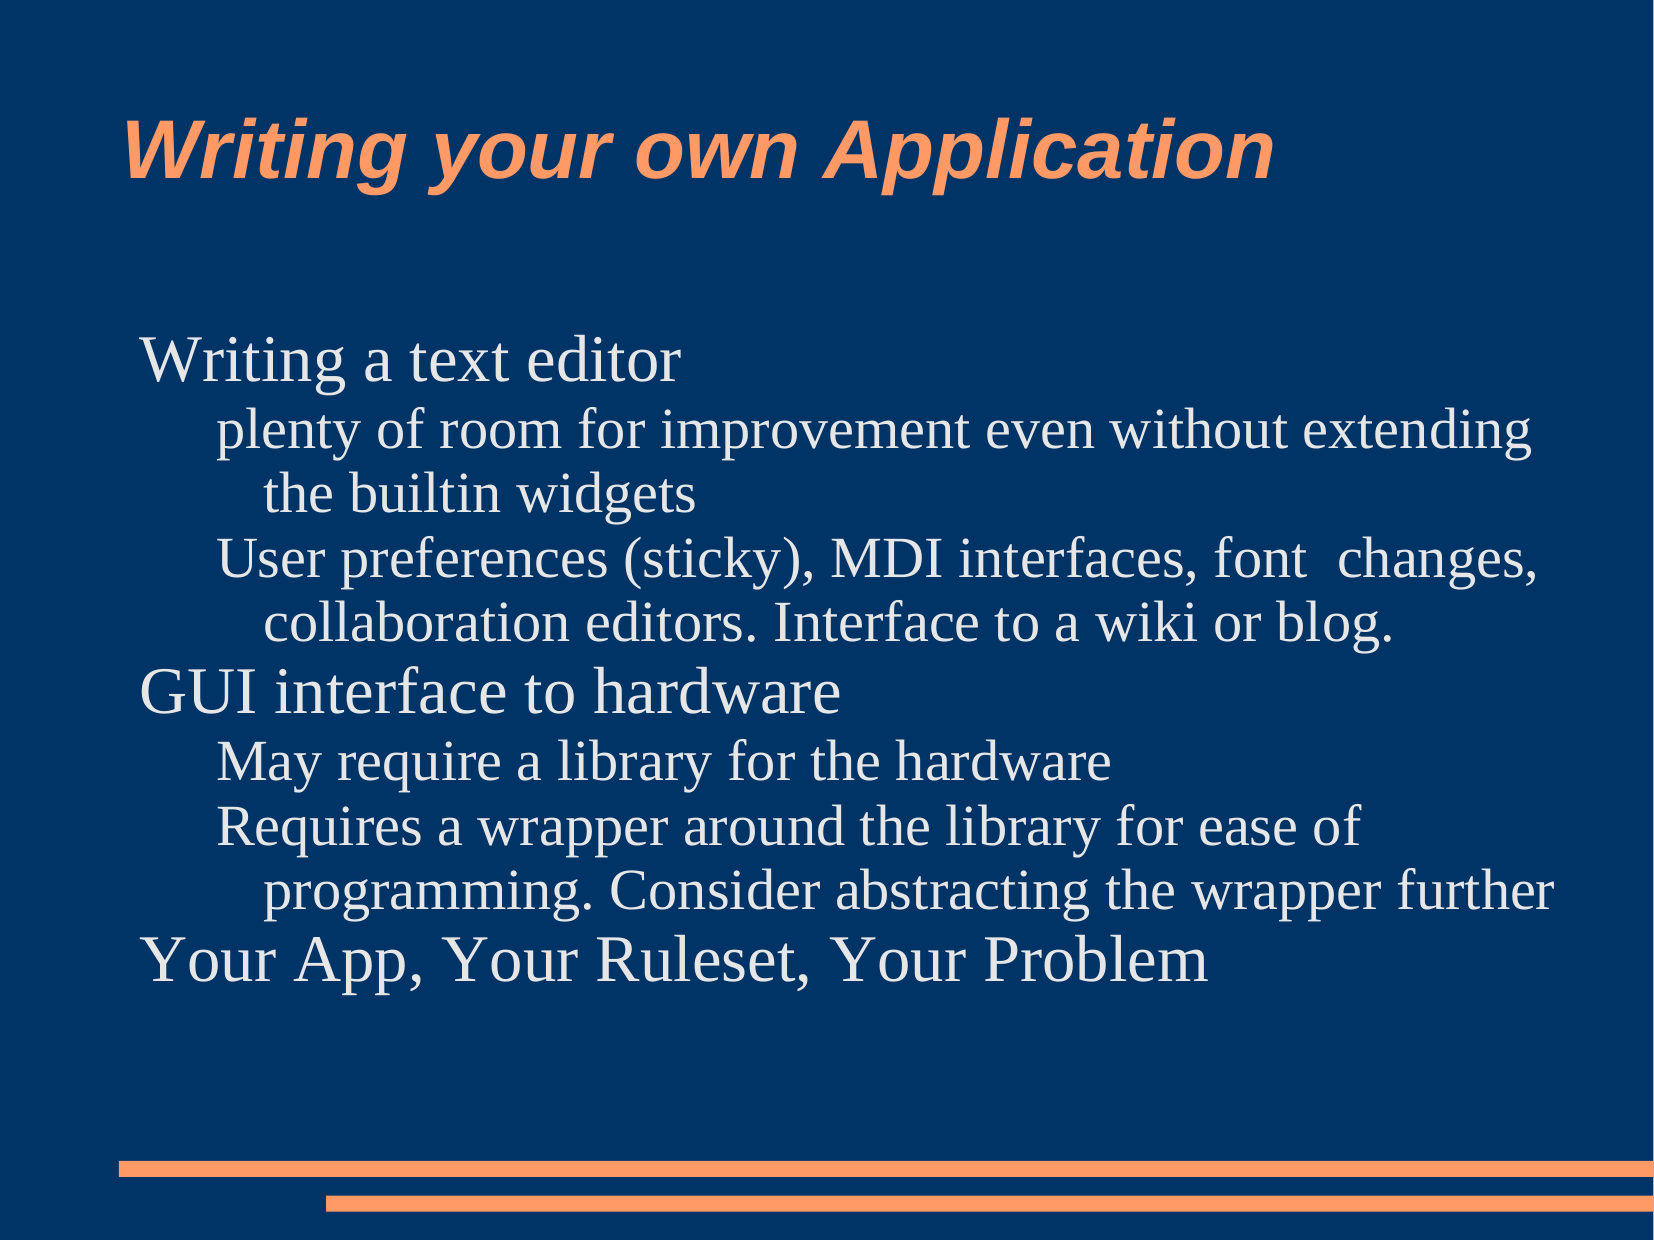

# Writing your own Application
Writing a text editor
plenty of room for improvement even without extending the builtin widgets
User preferences (sticky), MDI interfaces, font changes, collaboration editors. Interface to a wiki or blog.
GUI interface to hardware
May require a library for the hardware
Requires a wrapper around the library for ease of programming. Consider abstracting the wrapper further
Your App, Your Ruleset, Your Problem